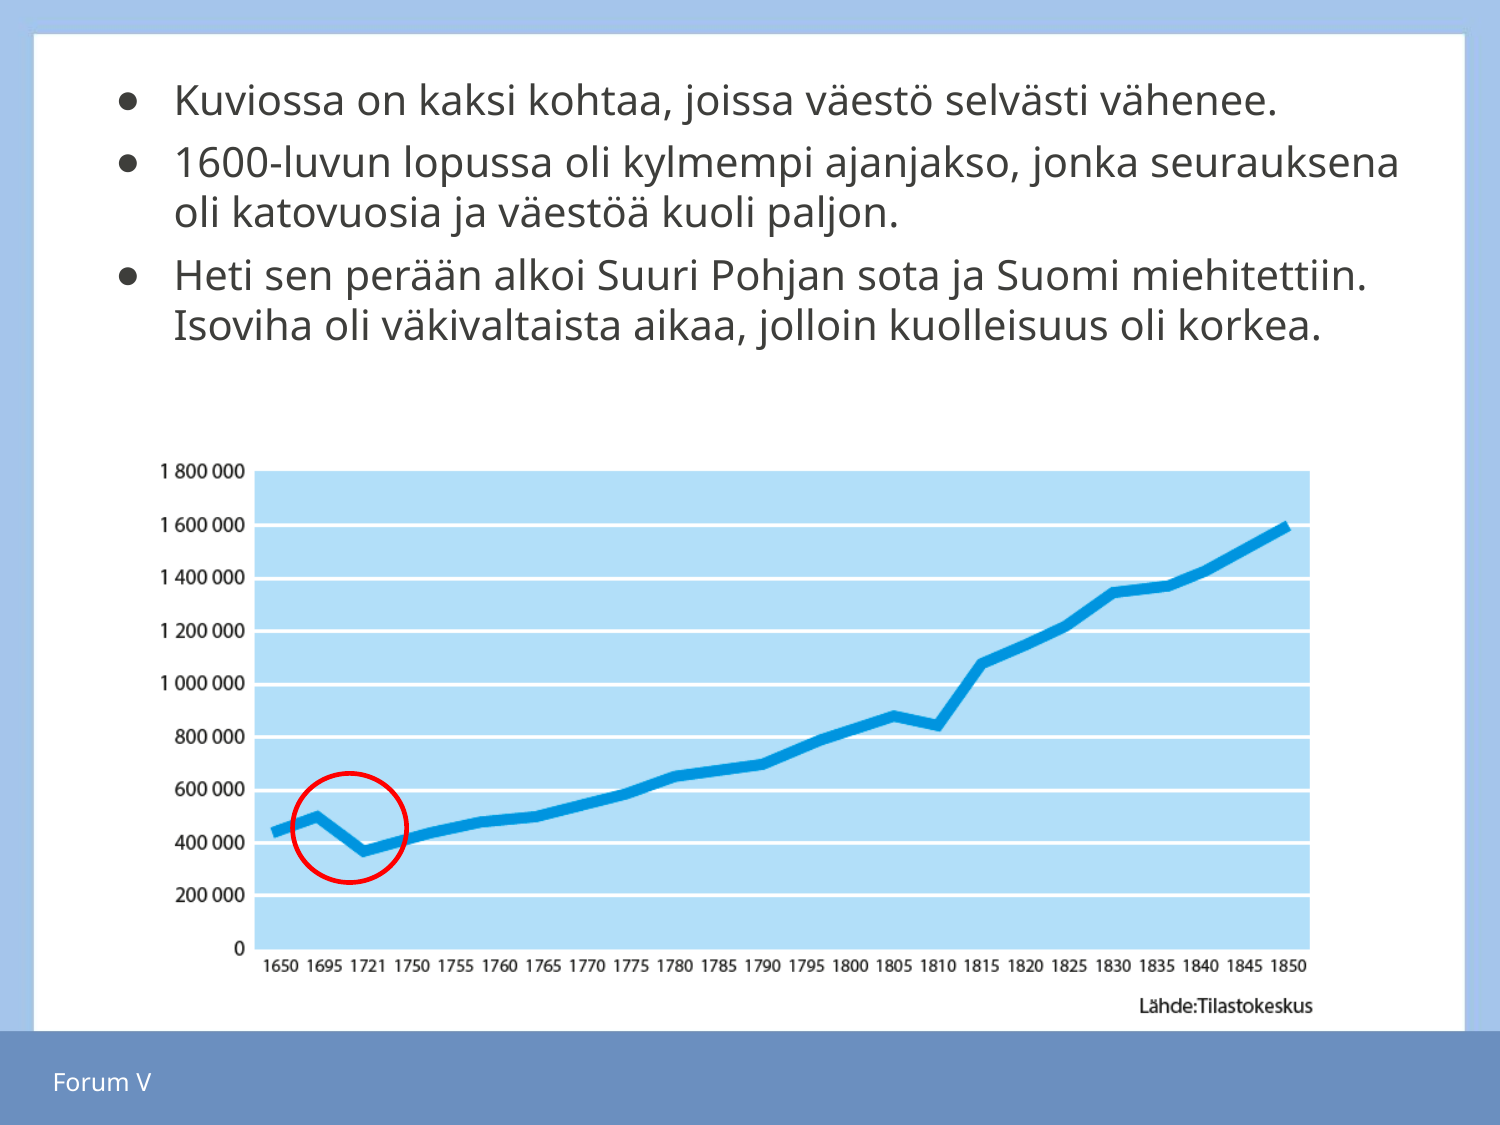

# Kuviossa on kaksi kohtaa, joissa väestö selvästi vähenee.
1600-luvun lopussa oli kylmempi ajanjakso, jonka seurauksena oli katovuosia ja väestöä kuoli paljon.
Heti sen perään alkoi Suuri Pohjan sota ja Suomi miehitettiin. Isoviha oli väkivaltaista aikaa, jolloin kuolleisuus oli korkea.